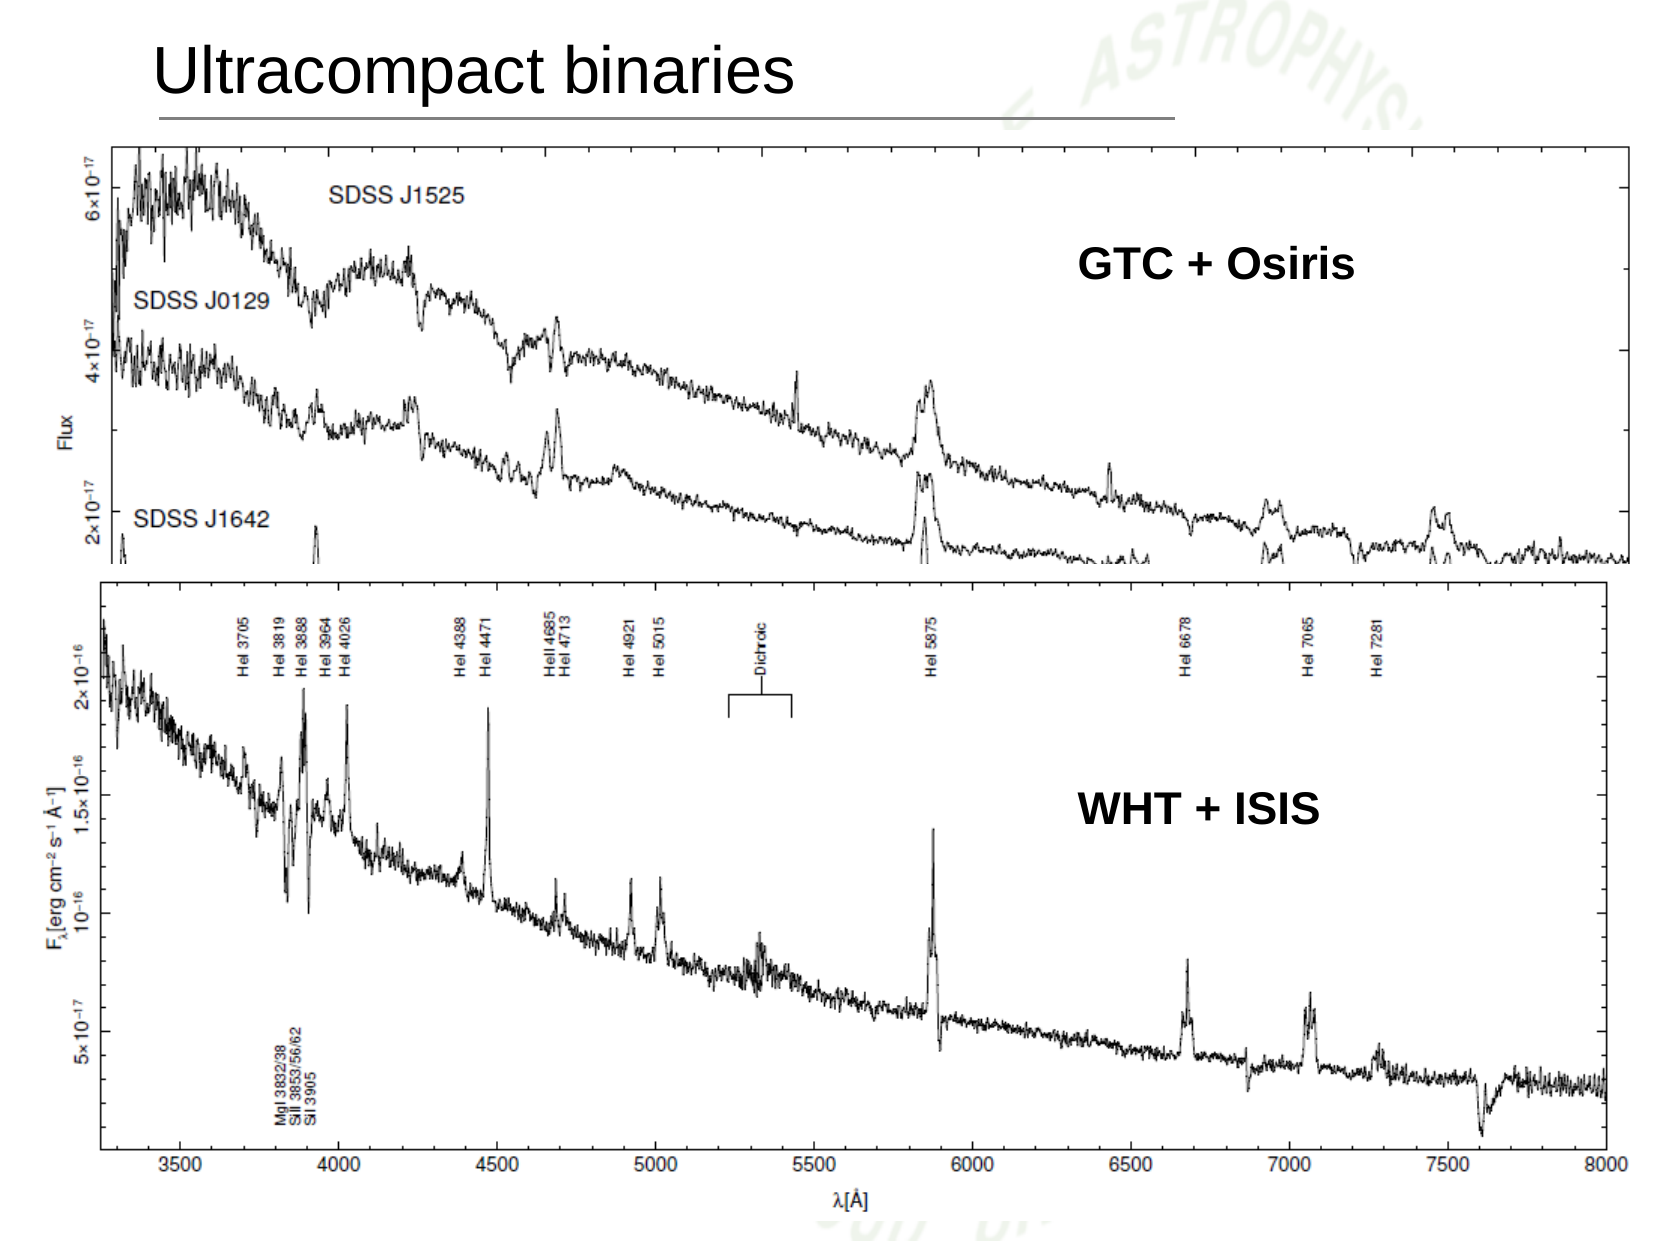

Ultracompact binaries
GTC + Osiris
WHT + ISIS